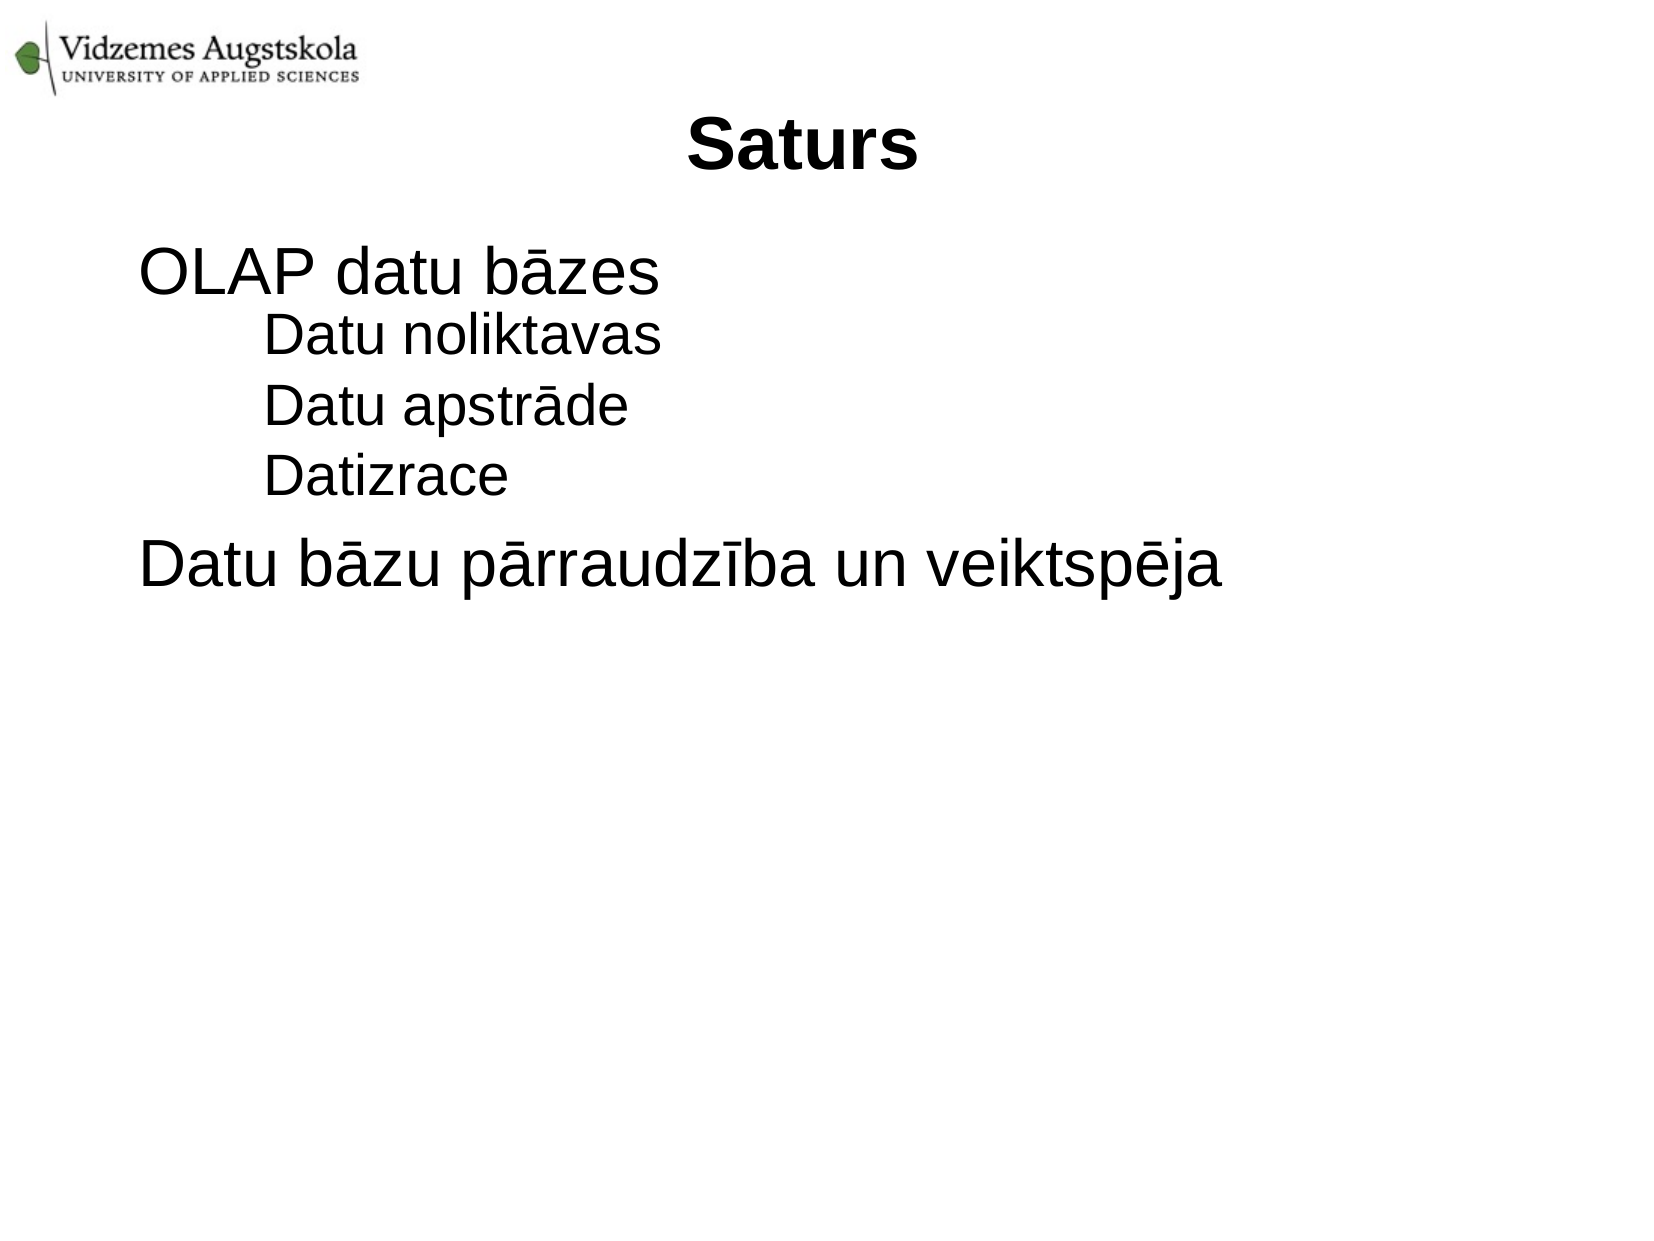

# Saturs
OLAP datu bāzes
Datu noliktavas
Datu apstrāde
Datizrace
Datu bāzu pārraudzība un veiktspēja